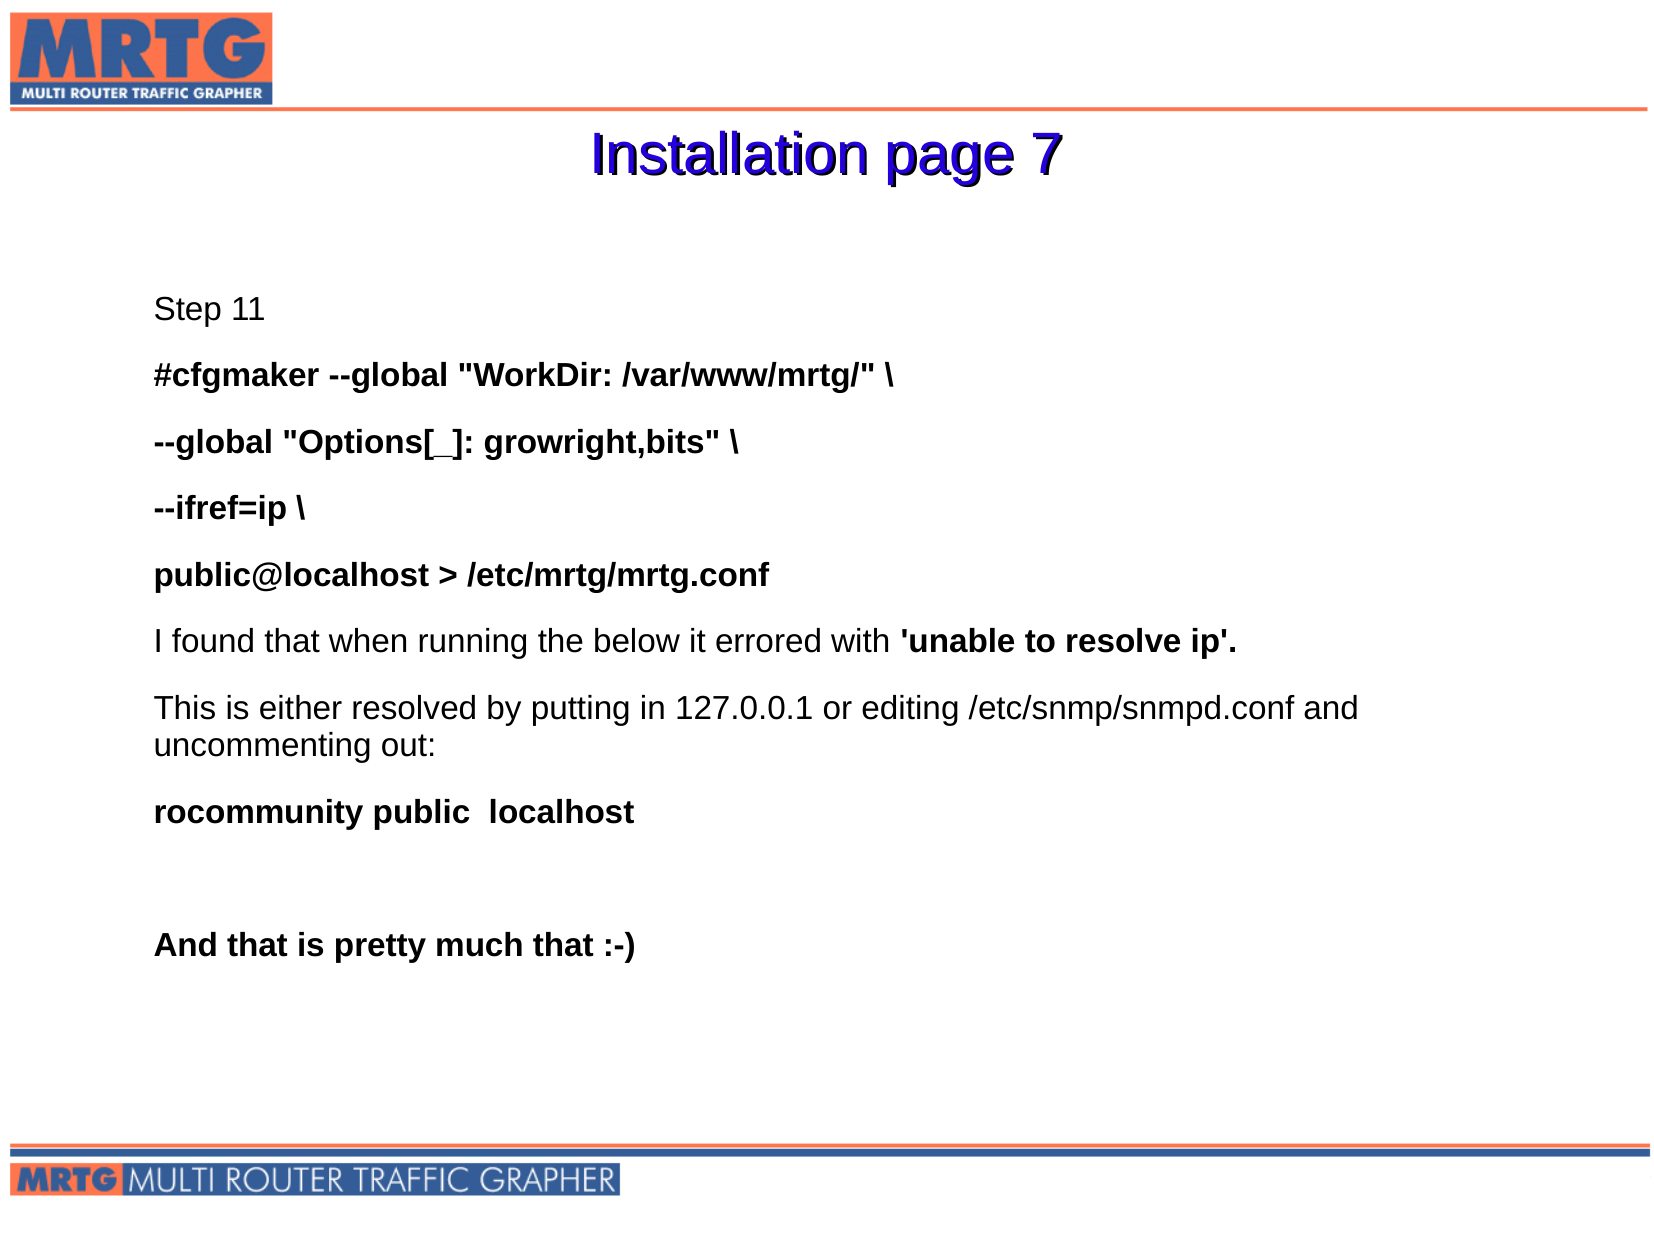

# Installation page 7
Step 11
#cfgmaker --global "WorkDir: /var/www/mrtg/" \
--global "Options[_]: growright,bits" \
--ifref=ip \
public@localhost > /etc/mrtg/mrtg.conf
I found that when running the below it errored with 'unable to resolve ip'.
This is either resolved by putting in 127.0.0.1 or editing /etc/snmp/snmpd.conf and uncommenting out:
rocommunity public localhost
And that is pretty much that :-)